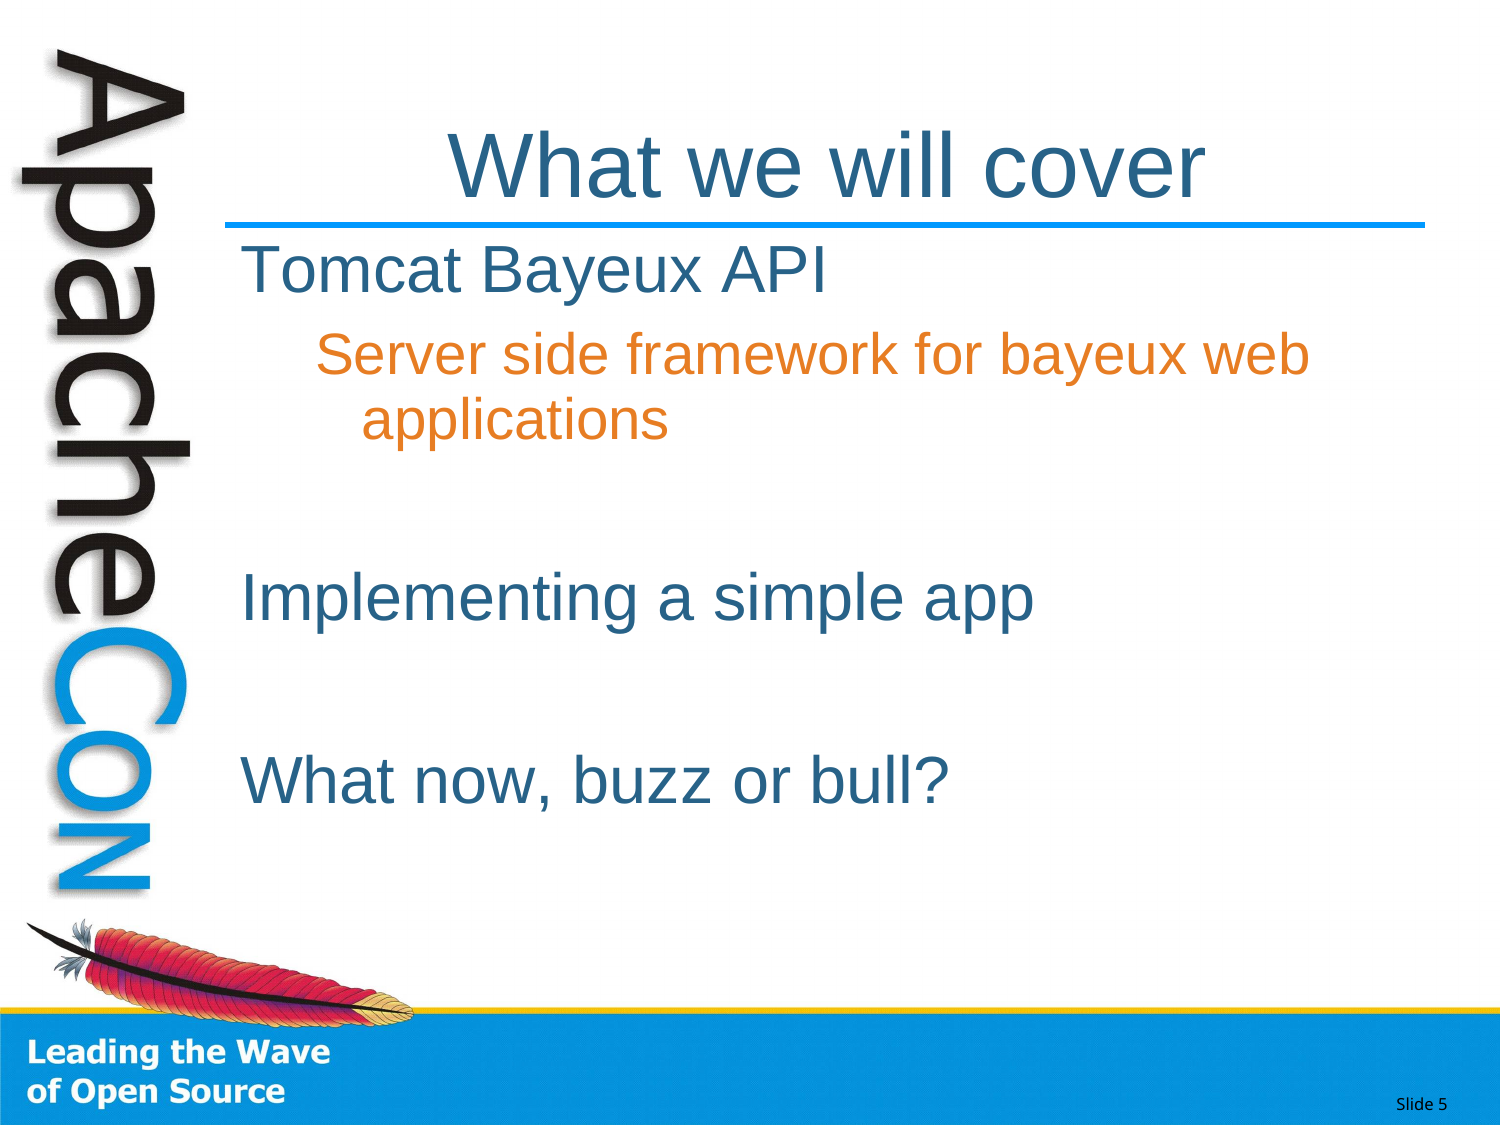

# What we will cover
Tomcat Bayeux API
Server side framework for bayeux web applications
Implementing a simple app
What now, buzz or bull?
Slide